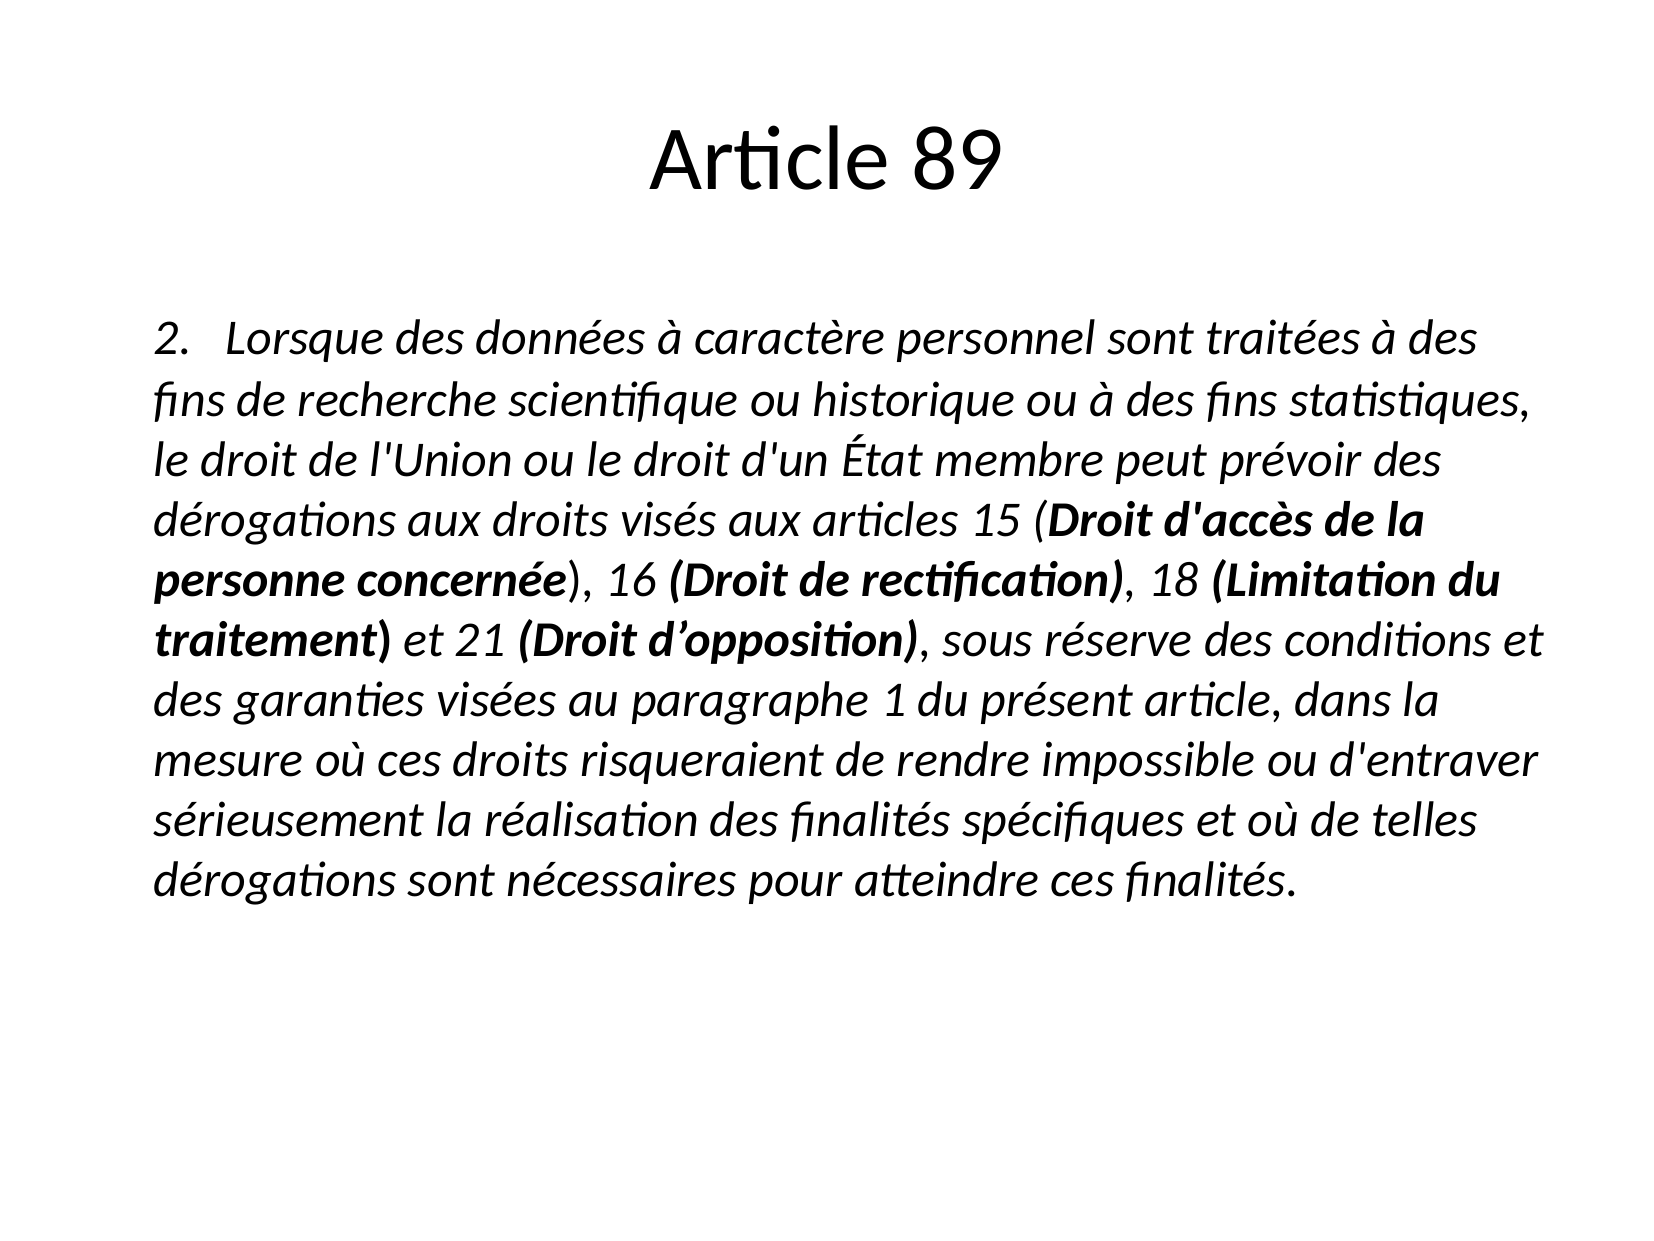

Article 89
	2.   Lorsque des données à caractère personnel sont traitées à des fins de recherche scientifique ou historique ou à des fins statistiques, le droit de l'Union ou le droit d'un État membre peut prévoir des dérogations aux droits visés aux articles 15 (Droit d'accès de la personne concernée), 16 (Droit de rectification), 18 (Limitation du traitement) et 21 (Droit d’opposition), sous réserve des conditions et des garanties visées au paragraphe 1 du présent article, dans la mesure où ces droits risqueraient de rendre impossible ou d'entraver sérieusement la réalisation des finalités spécifiques et où de telles dérogations sont nécessaires pour atteindre ces finalités.